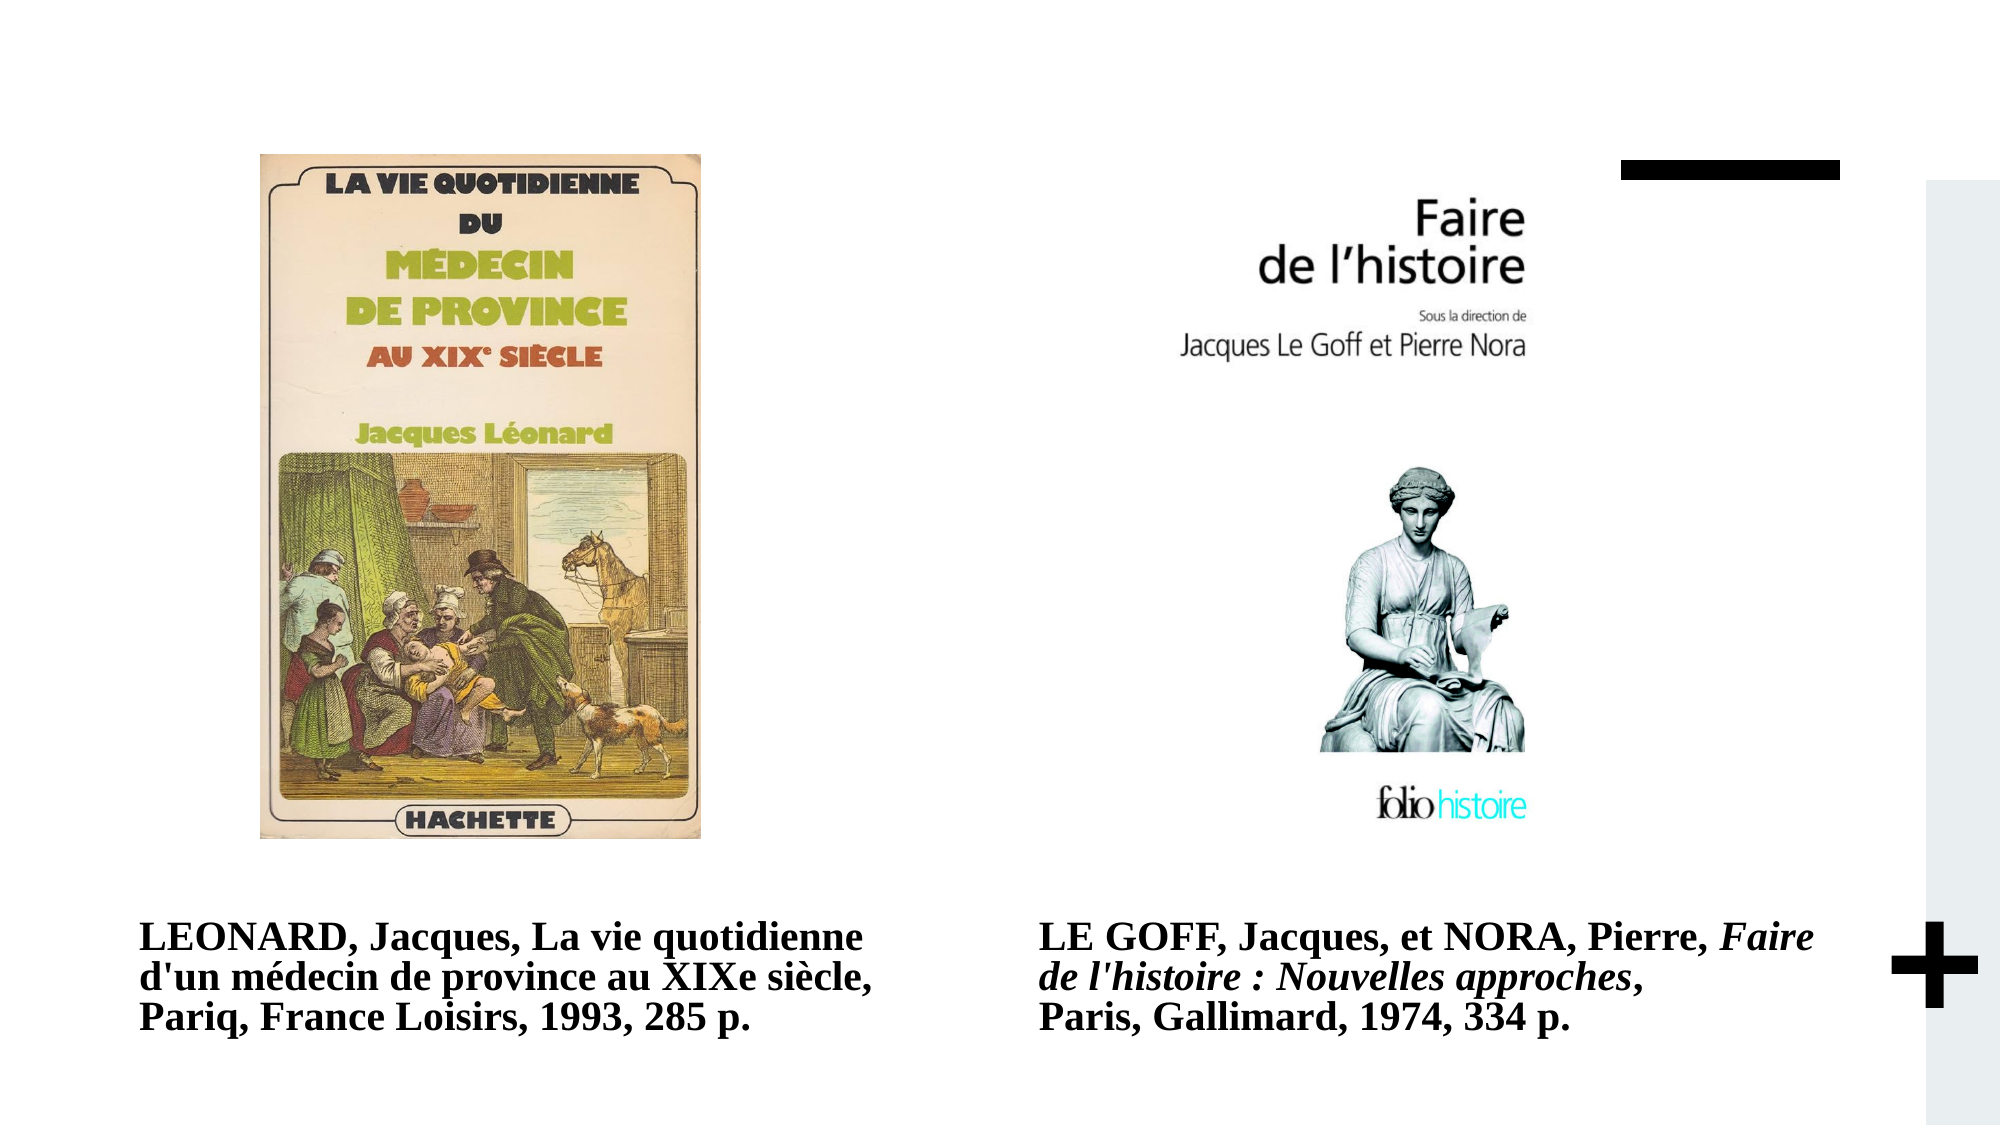

# LEONARD, Jacques, La vie quotidienne d'un médecin de province au XIXe siècle, Pariq, France Loisirs, 1993, 285 p.
LE GOFF, Jacques, et NORA, Pierre, Faire de l'histoire : Nouvelles approches, Paris, Gallimard, 1974, 334 p.